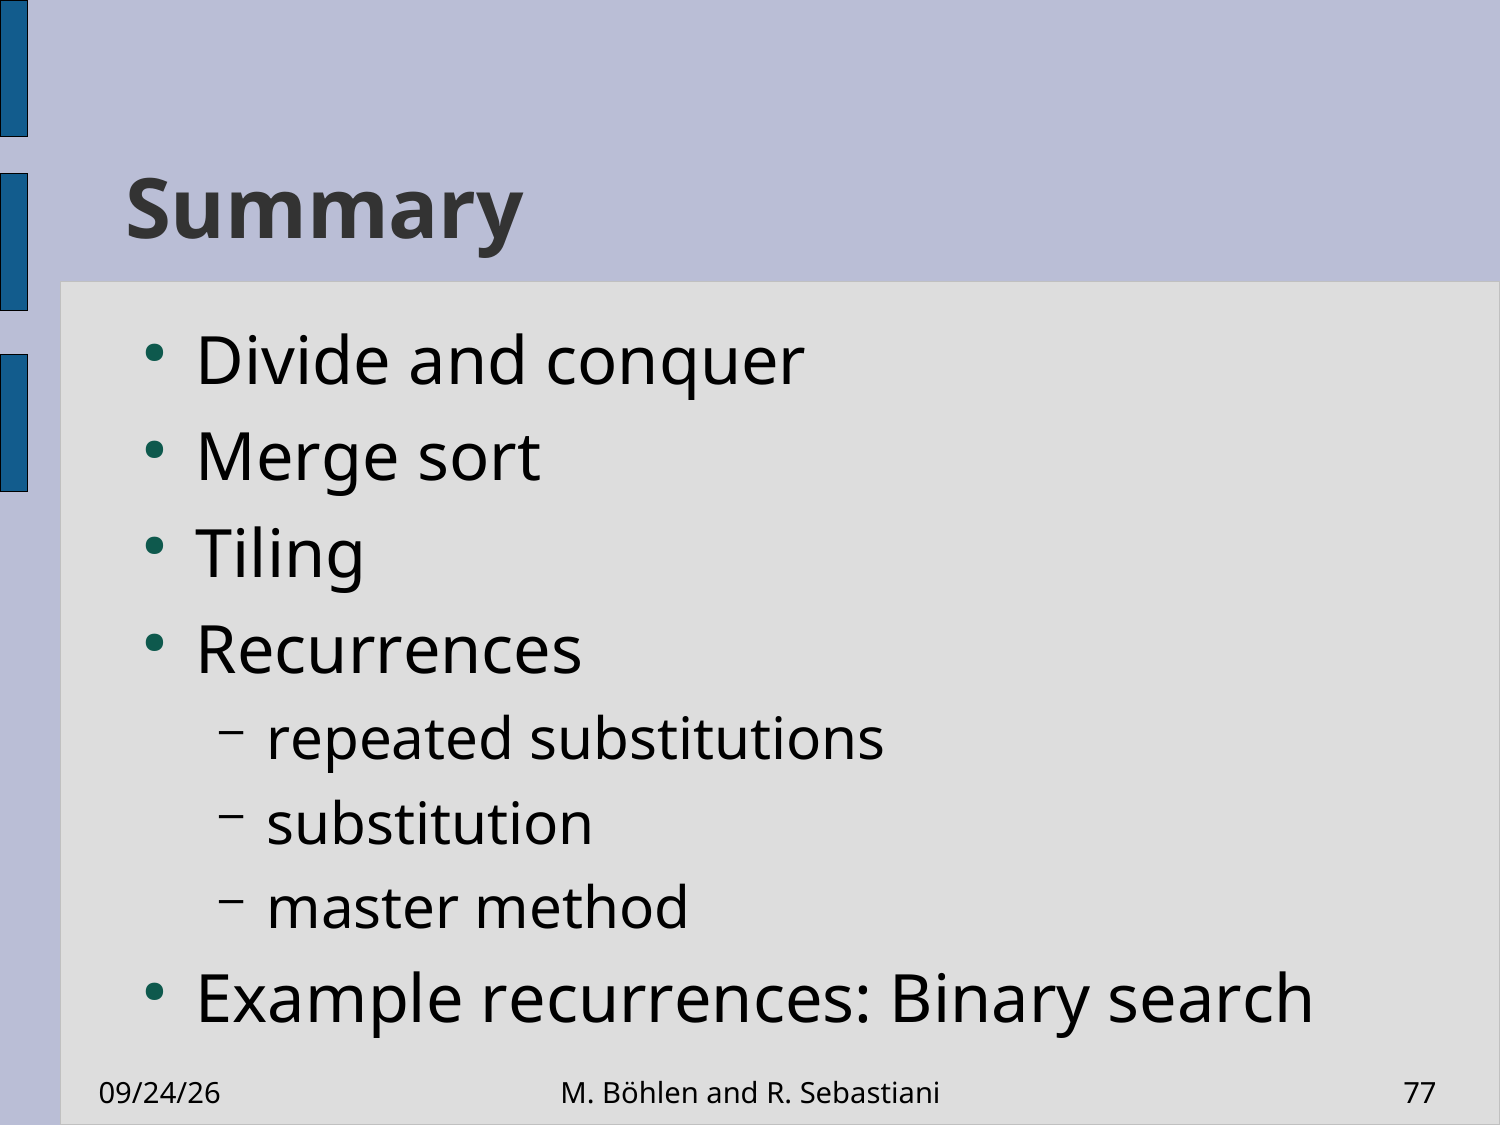

# Summary
Divide and conquer
Merge sort
Tiling
Recurrences
repeated substitutions
substitution
master method
Example recurrences: Binary search
M. Böhlen and R. Sebastiani
77